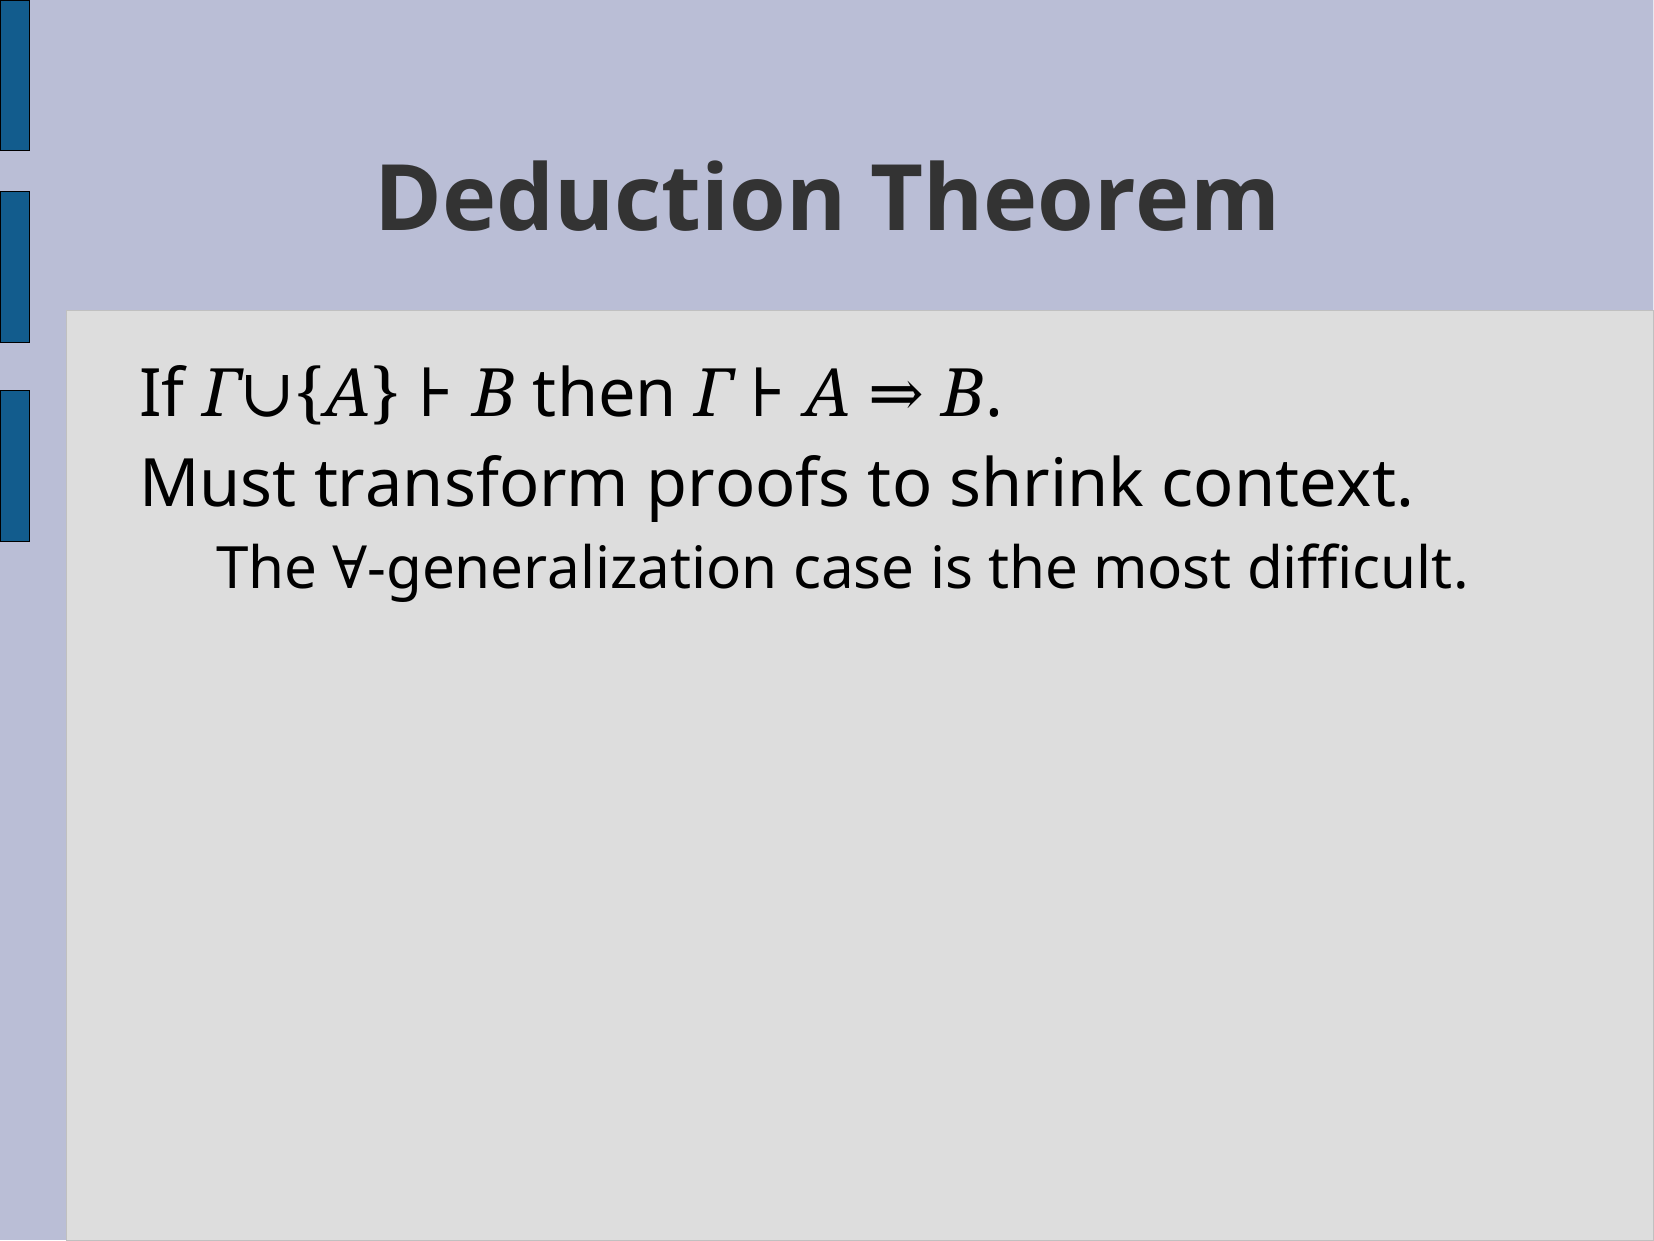

# Deduction Theorem
If Γ∪{A} ⊦ B then Γ ⊦ A ⇒ B.
Must transform proofs to shrink context.
The ∀-generalization case is the most difficult.